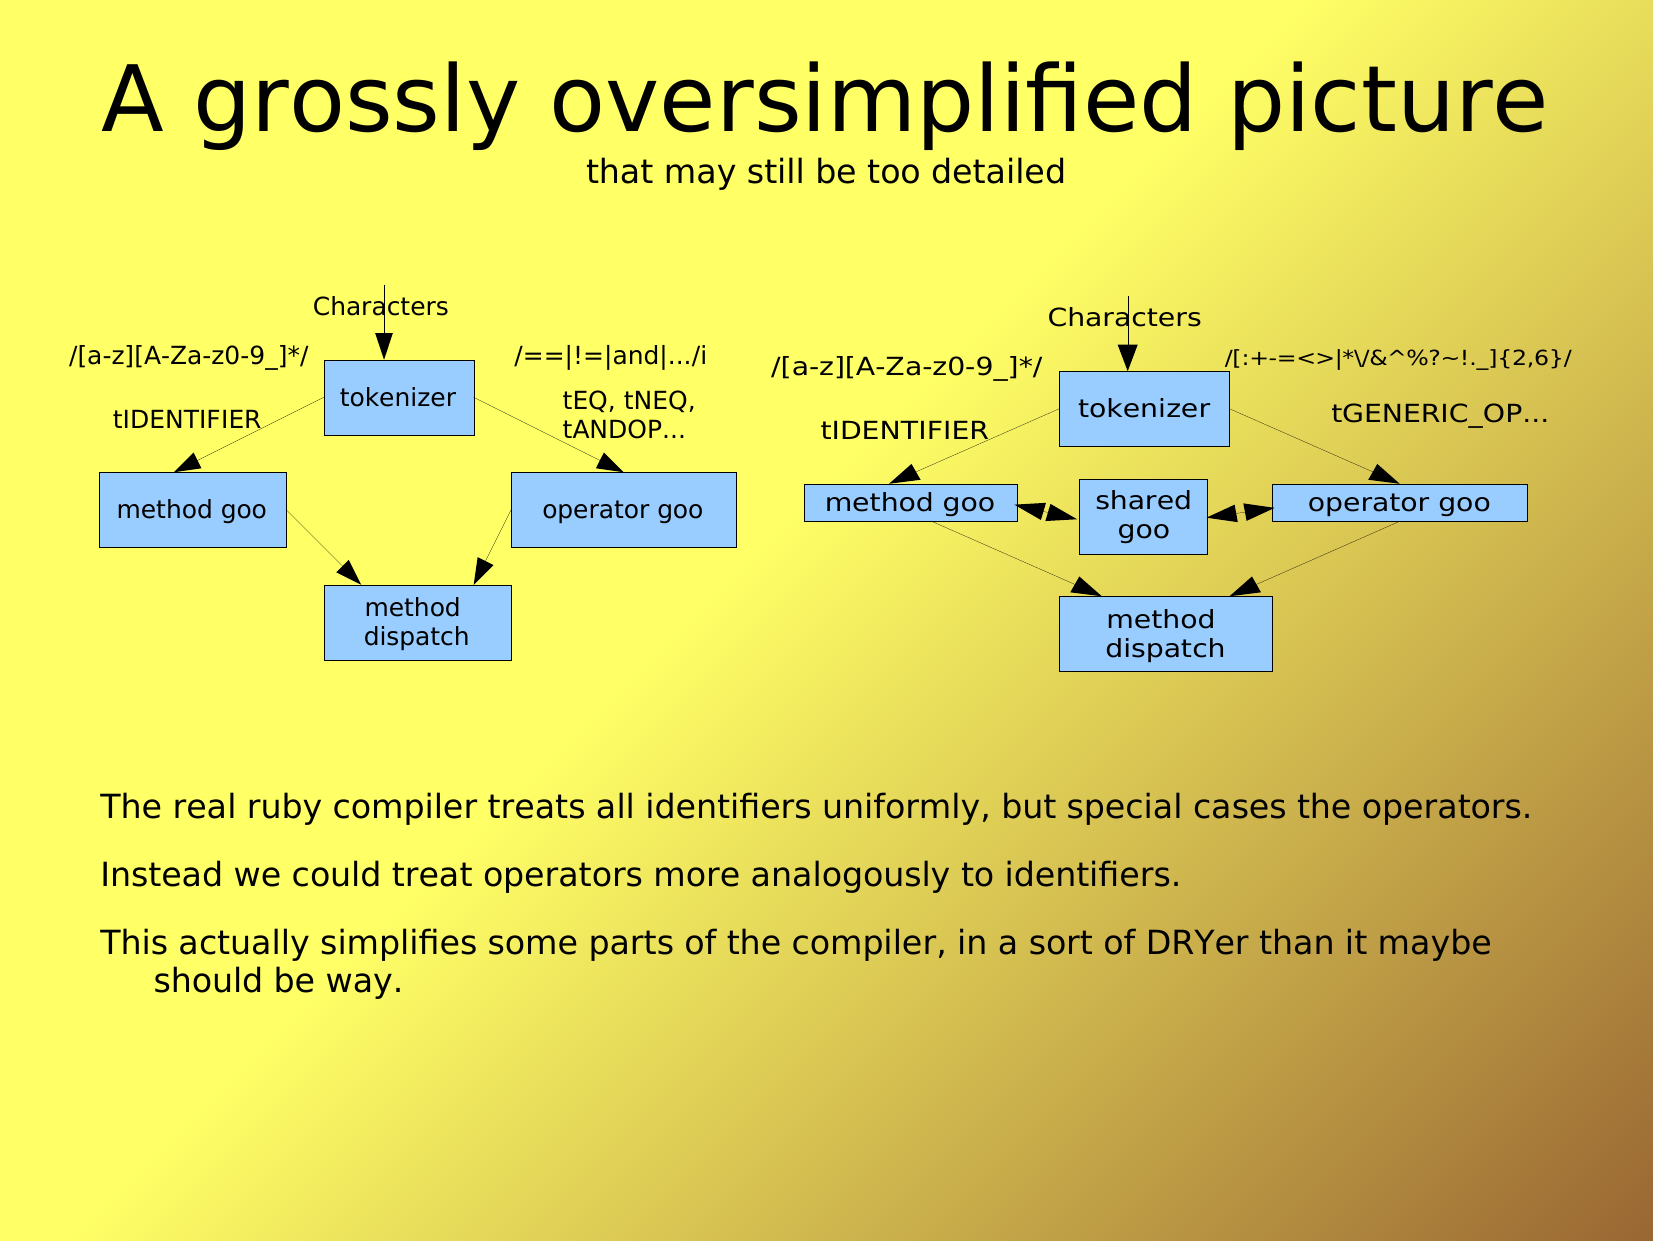

# A grossly oversimplified picture that may still be too detailed
The real ruby compiler treats all identifiers uniformly, but special cases the operators.
Instead we could treat operators more analogously to identifiers.
This actually simplifies some parts of the compiler, in a sort of DRYer than it maybe should be way.